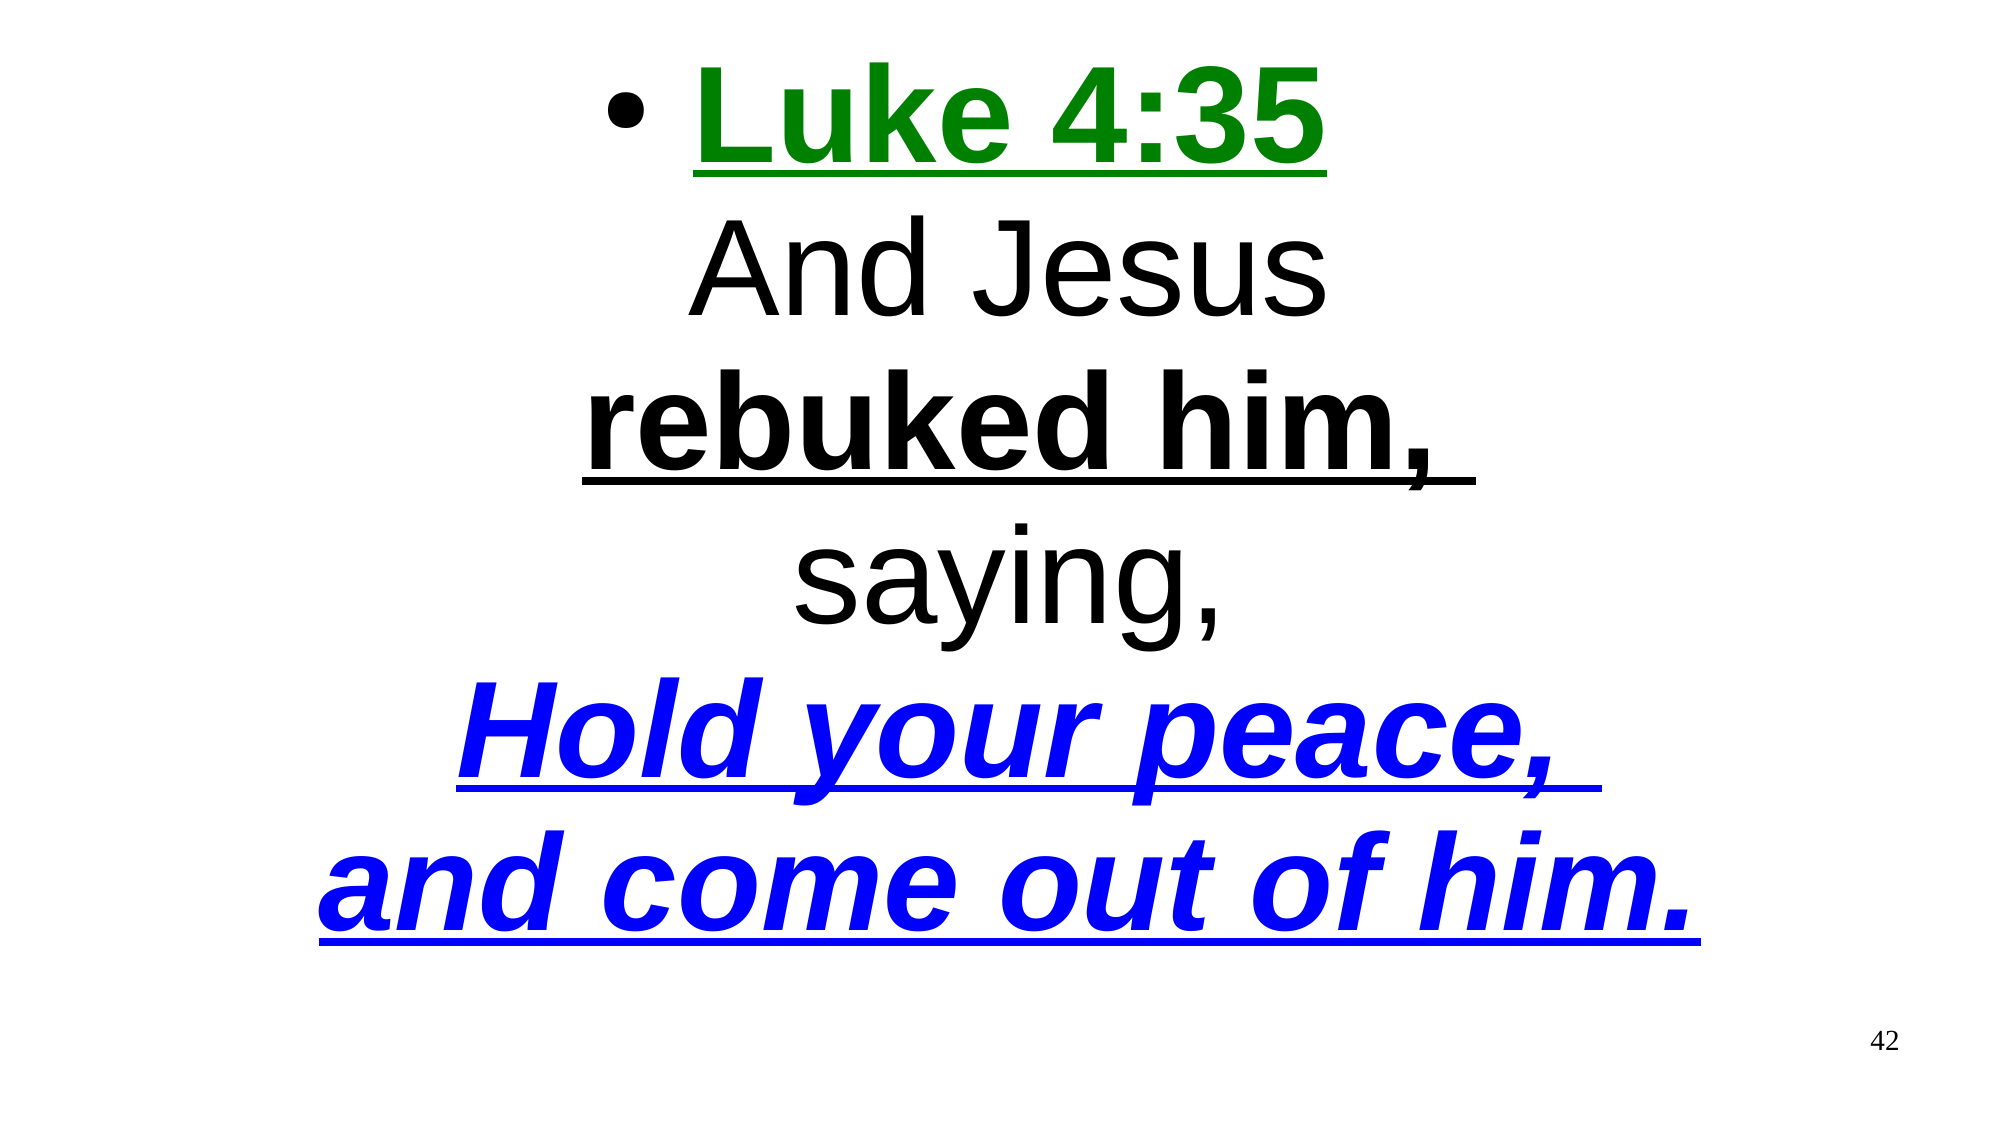

# Luke 4:35  And Jesus rebuked him, saying, Hold your peace, and come out of him.
42